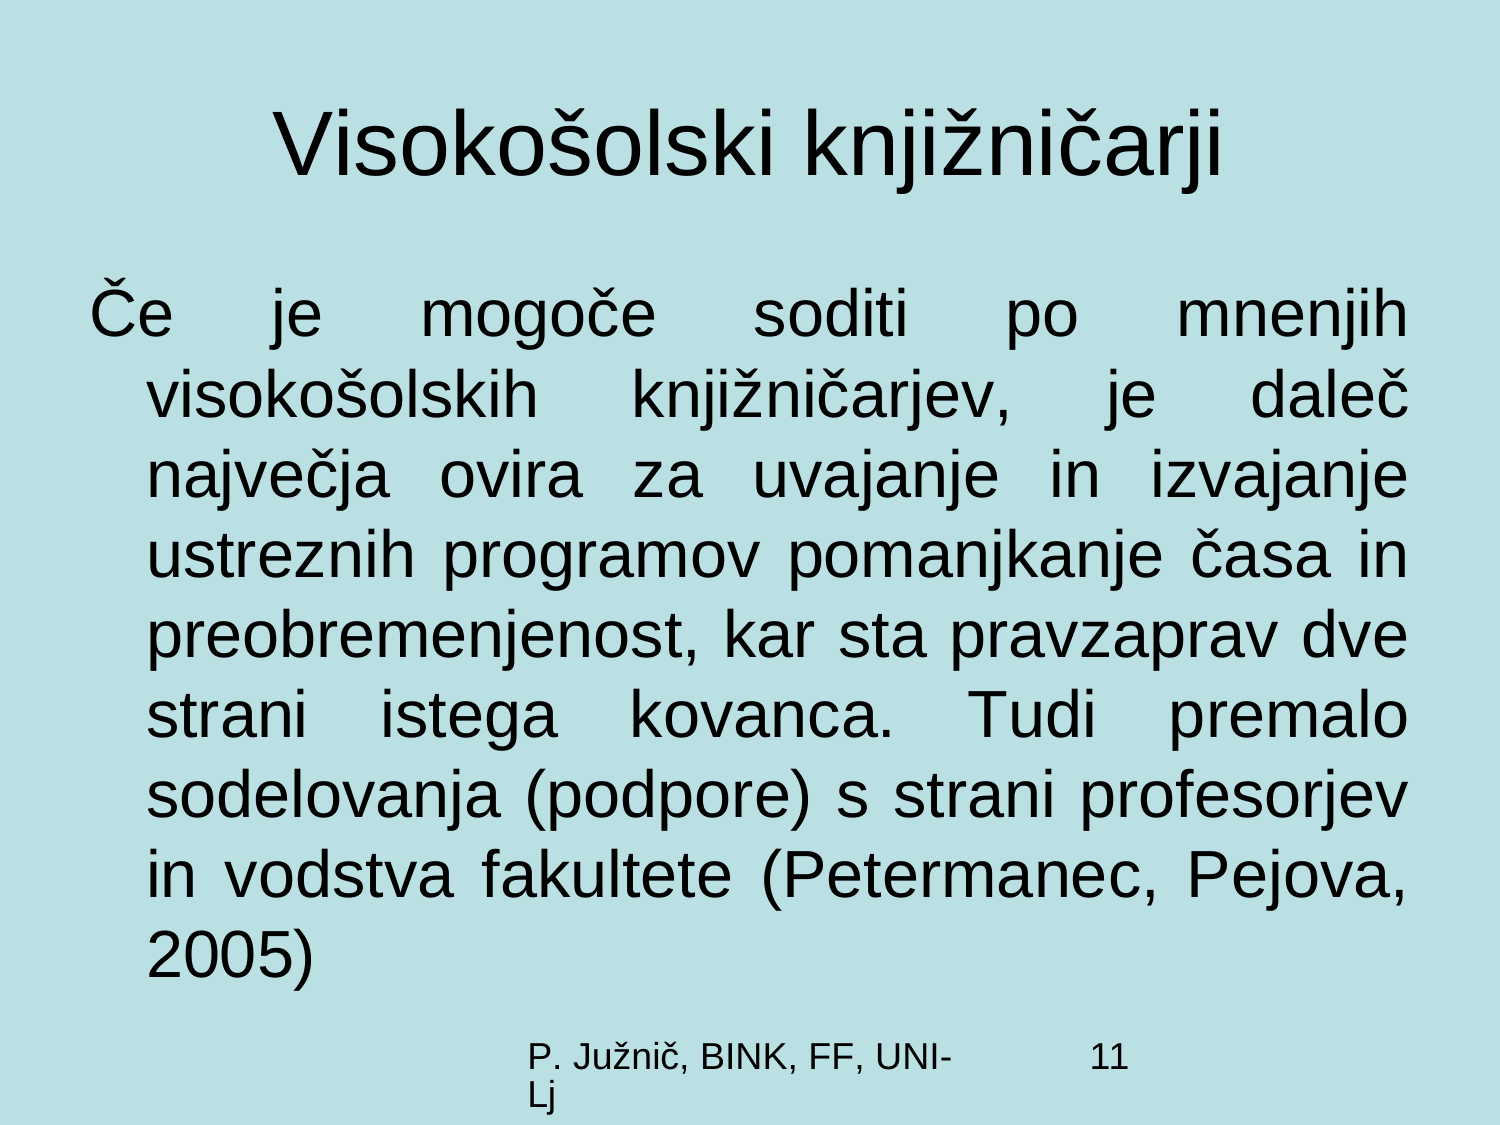

# Visokošolski knjižničarji
Če je mogoče soditi po mnenjih visokošolskih knjižničarjev, je daleč največja ovira za uvajanje in izvajanje ustreznih programov pomanjkanje časa in preobremenjenost, kar sta pravzaprav dve strani istega kovanca. Tudi premalo sodelovanja (podpore) s strani profesorjev in vodstva fakultete (Petermanec, Pejova, 2005)
P. Južnič, BINK, FF, UNI-Lj
11